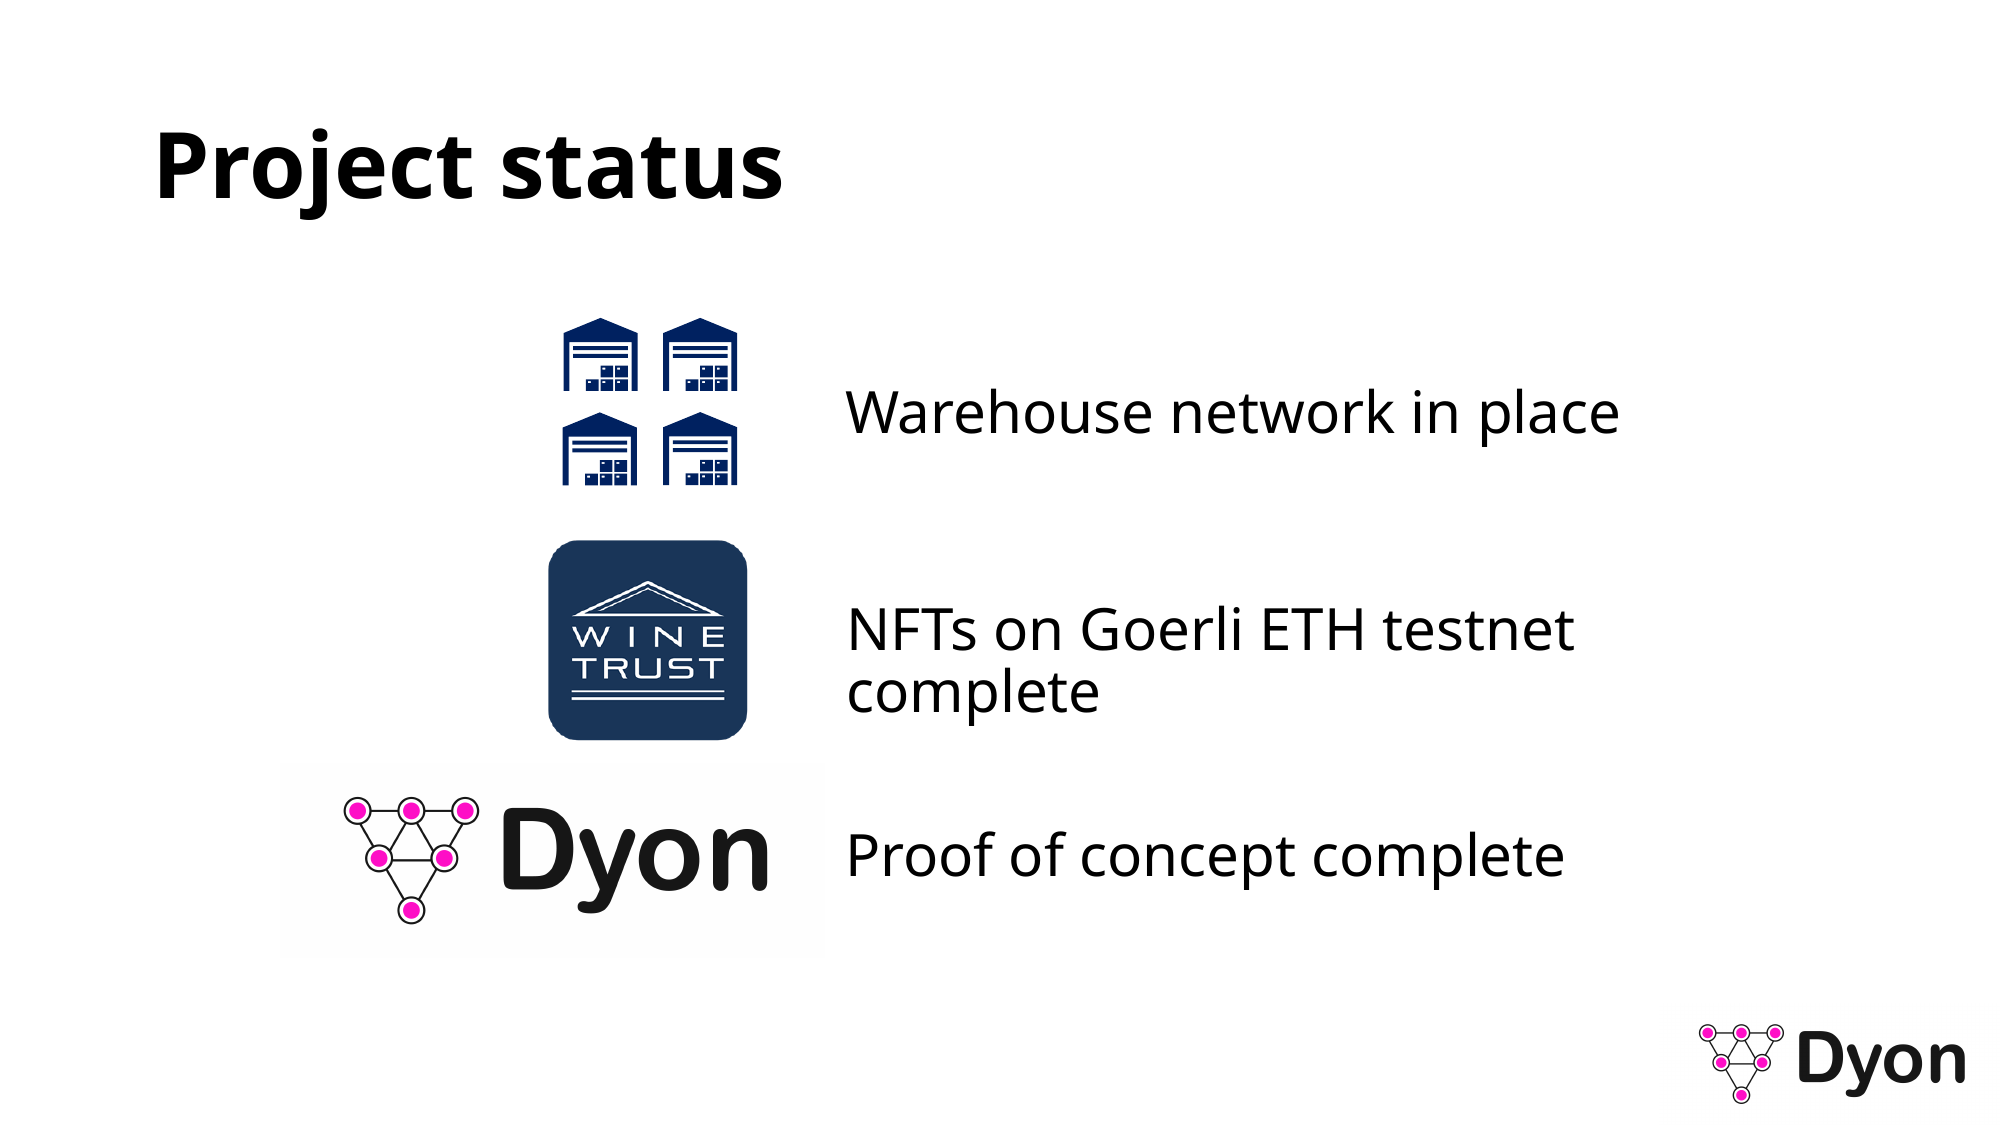

# Project status
Warehouse network in place
NFTs on Goerli ETH testnet complete
Proof of concept complete